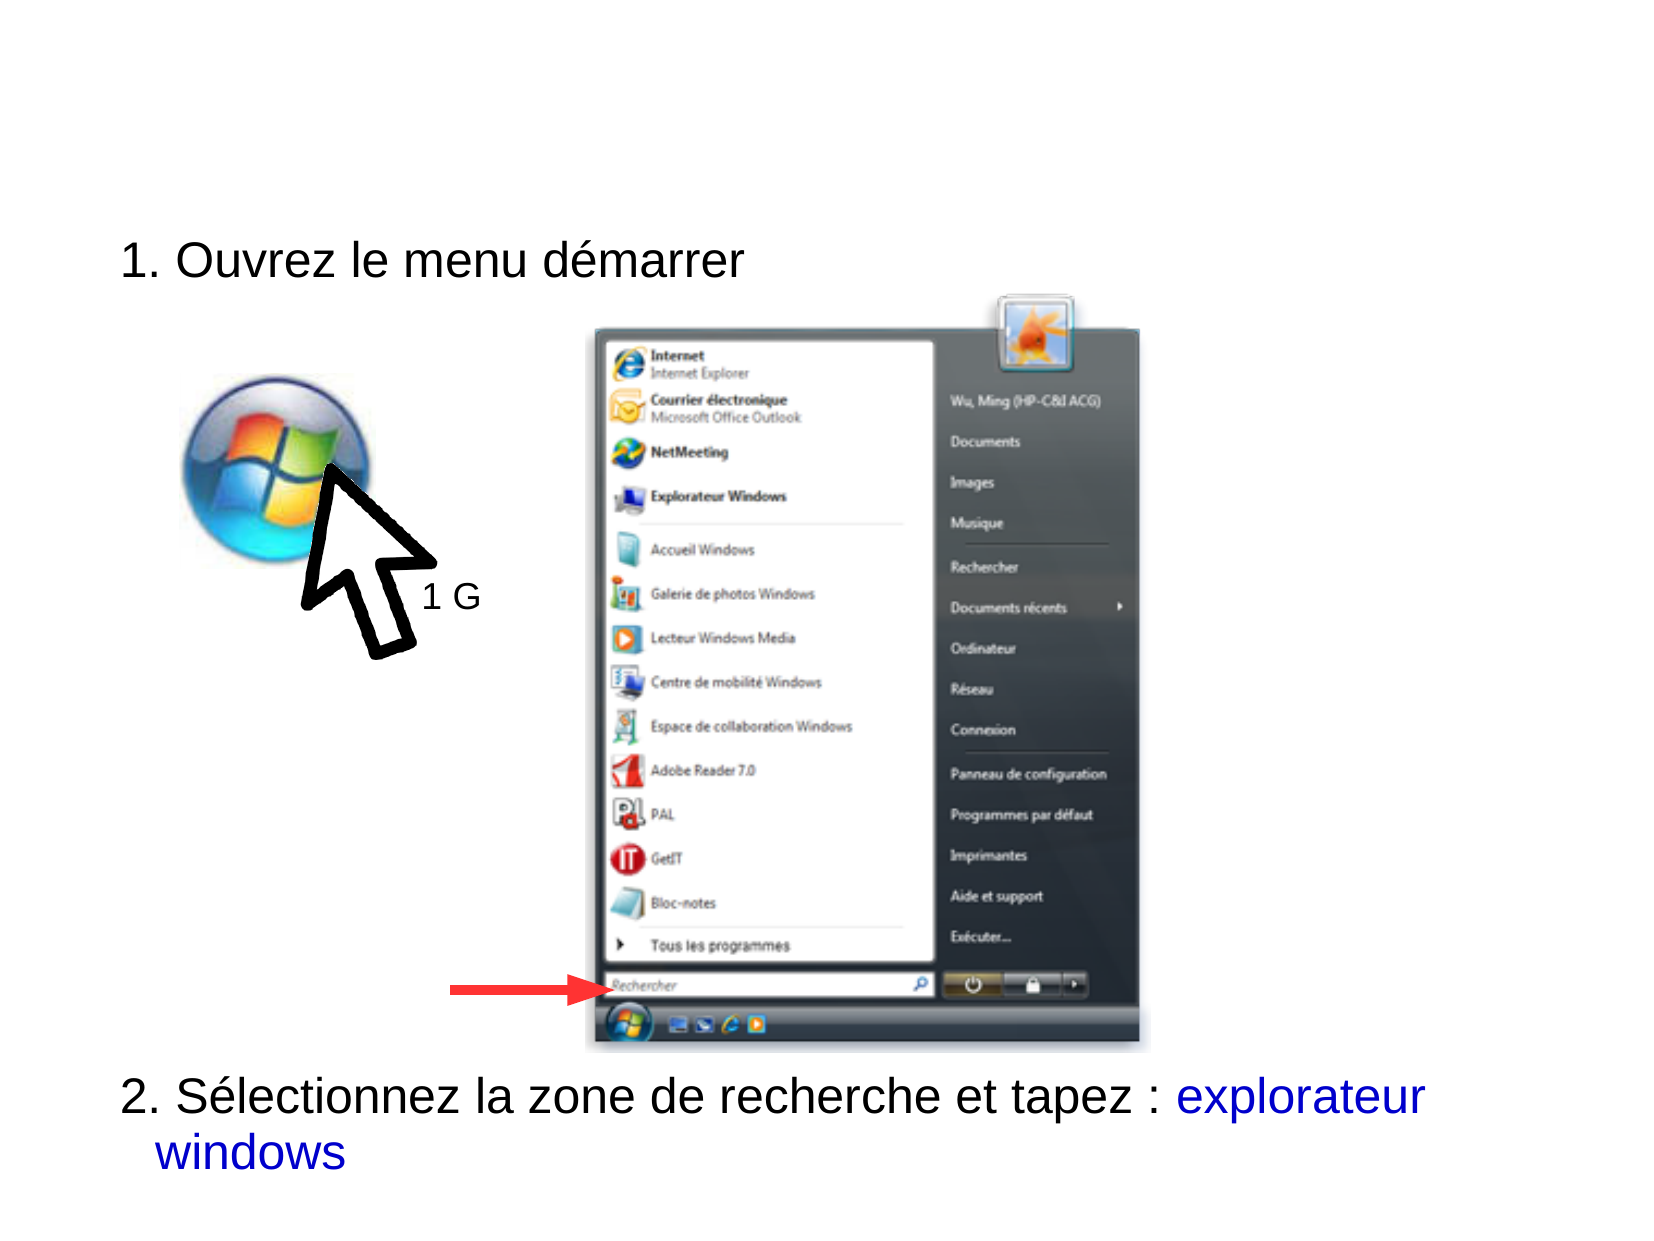

Ouvrez le menu démarrer
 Sélectionnez la zone de recherche et tapez : explorateur windows
1 G